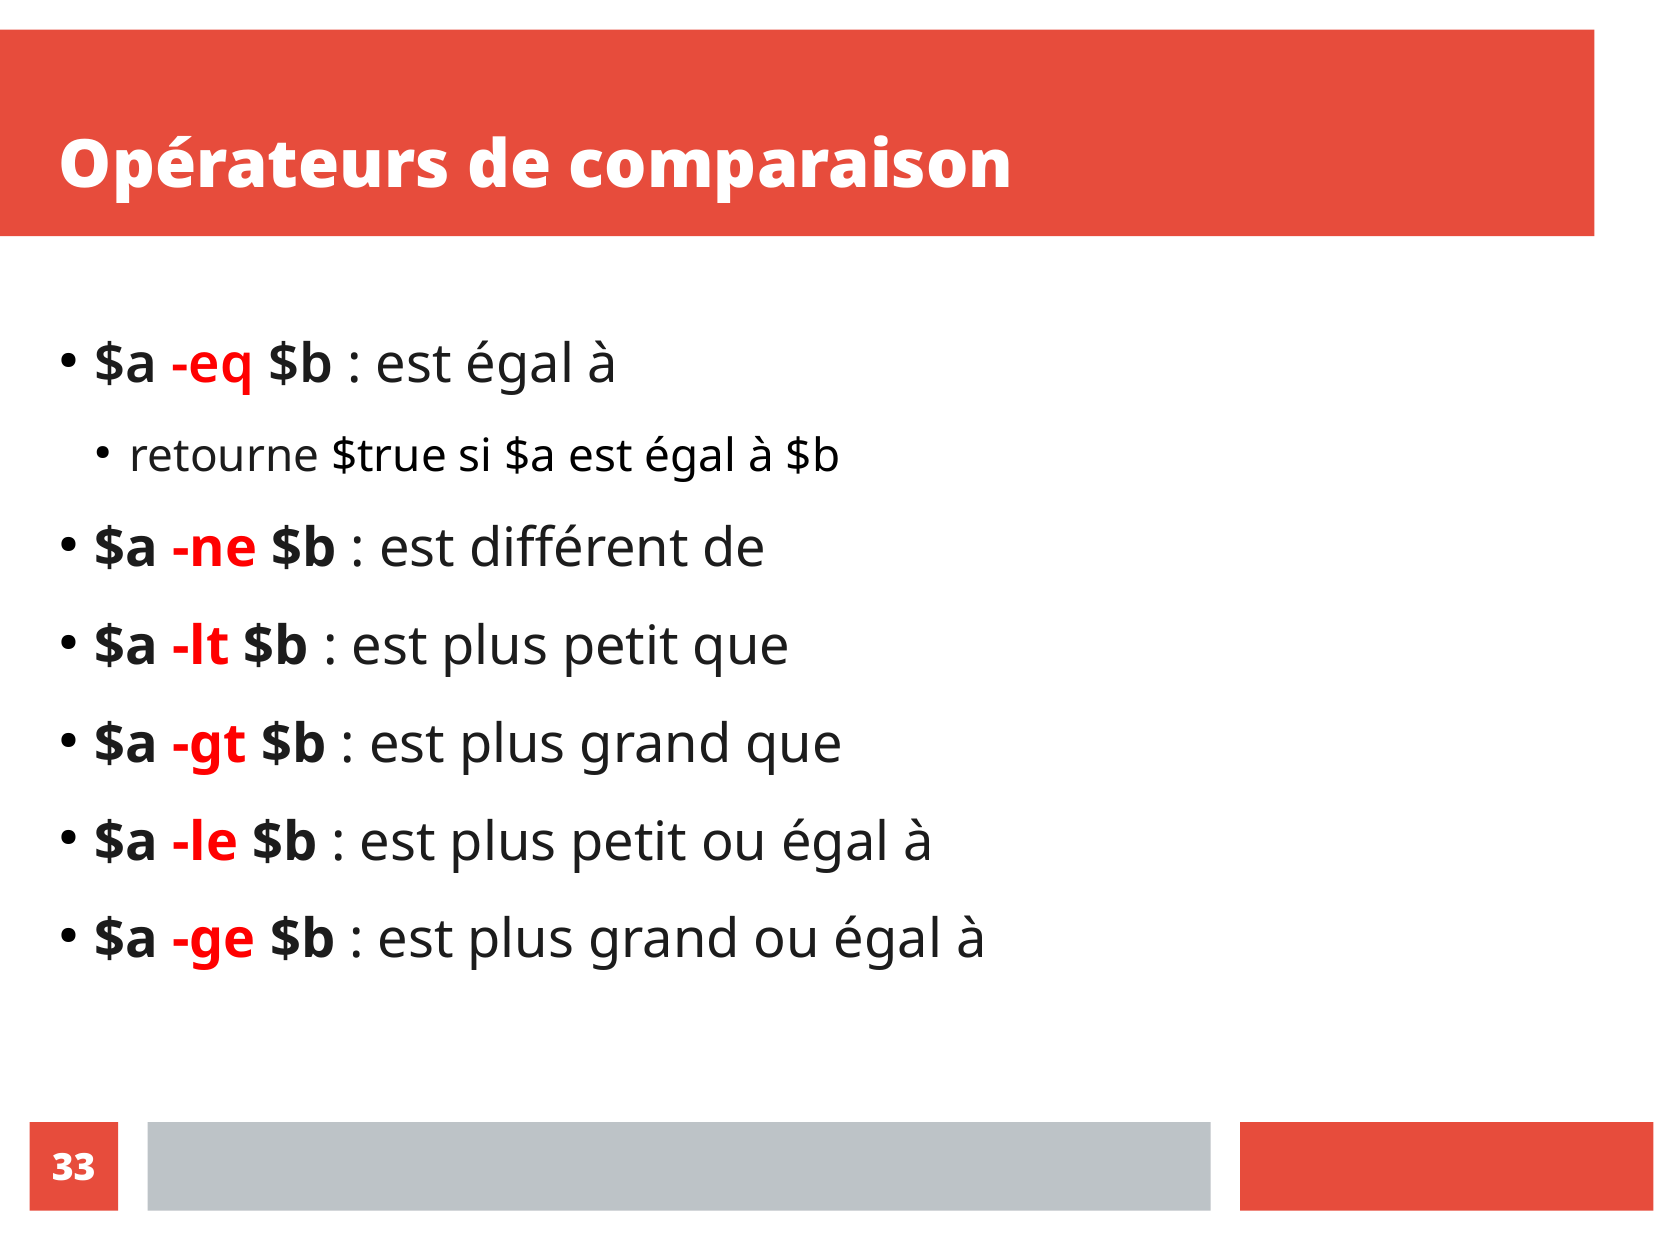

# Opérateurs de comparaison
$a -eq $b : est égal à
retourne $true si $a est égal à $b
$a -ne $b : est différent de
$a -lt $b : est plus petit que
$a -gt $b : est plus grand que
$a -le $b : est plus petit ou égal à
$a -ge $b : est plus grand ou égal à
33